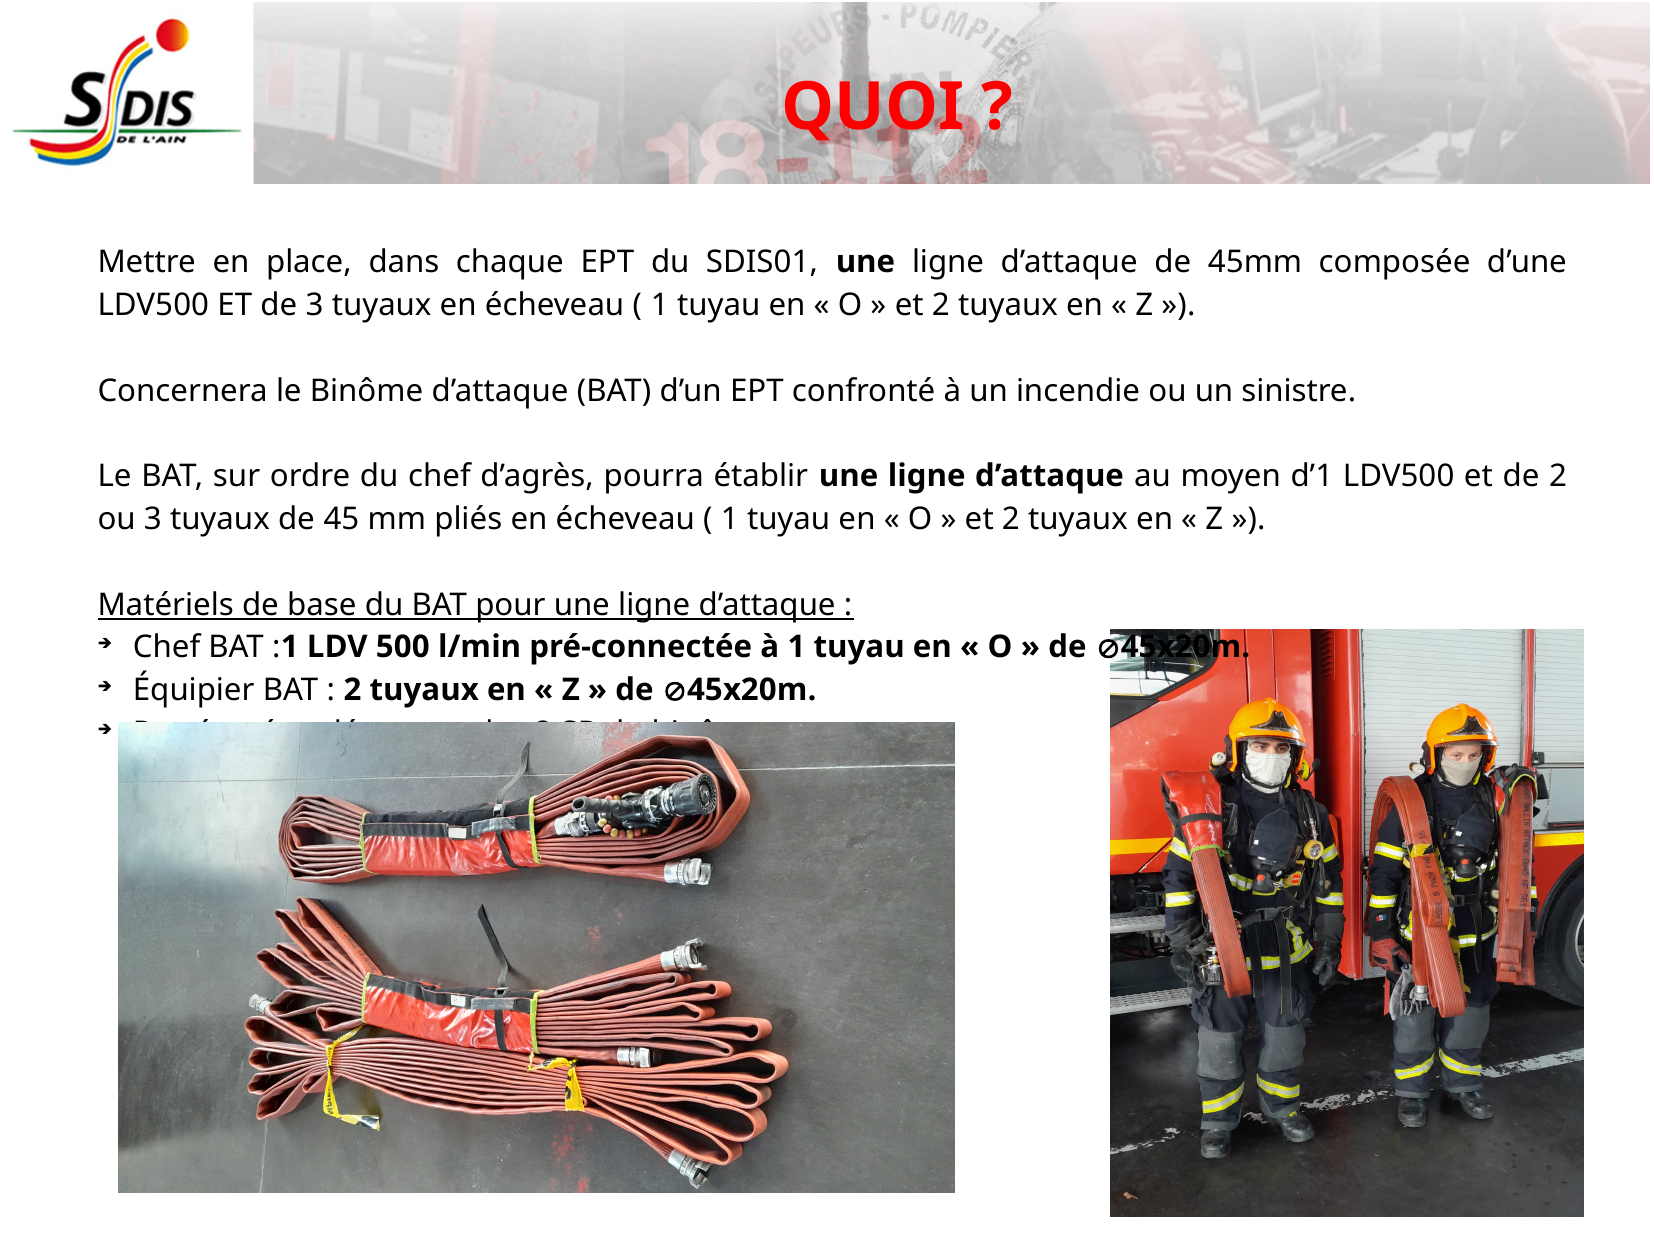

# QUOI ?
Mettre en place, dans chaque EPT du SDIS01, une ligne d’attaque de 45mm composée d’une LDV500 ET de 3 tuyaux en écheveau ( 1 tuyau en « O » et 2 tuyaux en « Z »).
Concernera le Binôme d’attaque (BAT) d’un EPT confronté à un incendie ou un sinistre.
Le BAT, sur ordre du chef d’agrès, pourra établir une ligne d’attaque au moyen d’1 LDV500 et de 2 ou 3 tuyaux de 45 mm pliés en écheveau ( 1 tuyau en « O » et 2 tuyaux en « Z »).
Matériels de base du BAT pour une ligne d’attaque :
Chef BAT :1 LDV 500 l/min pré-connectée à 1 tuyau en « O » de 45x20m.
Équipier BAT : 2 tuyaux en « Z » de 45x20m.
Portés « épaulés » pour les 2 SP du binôme.